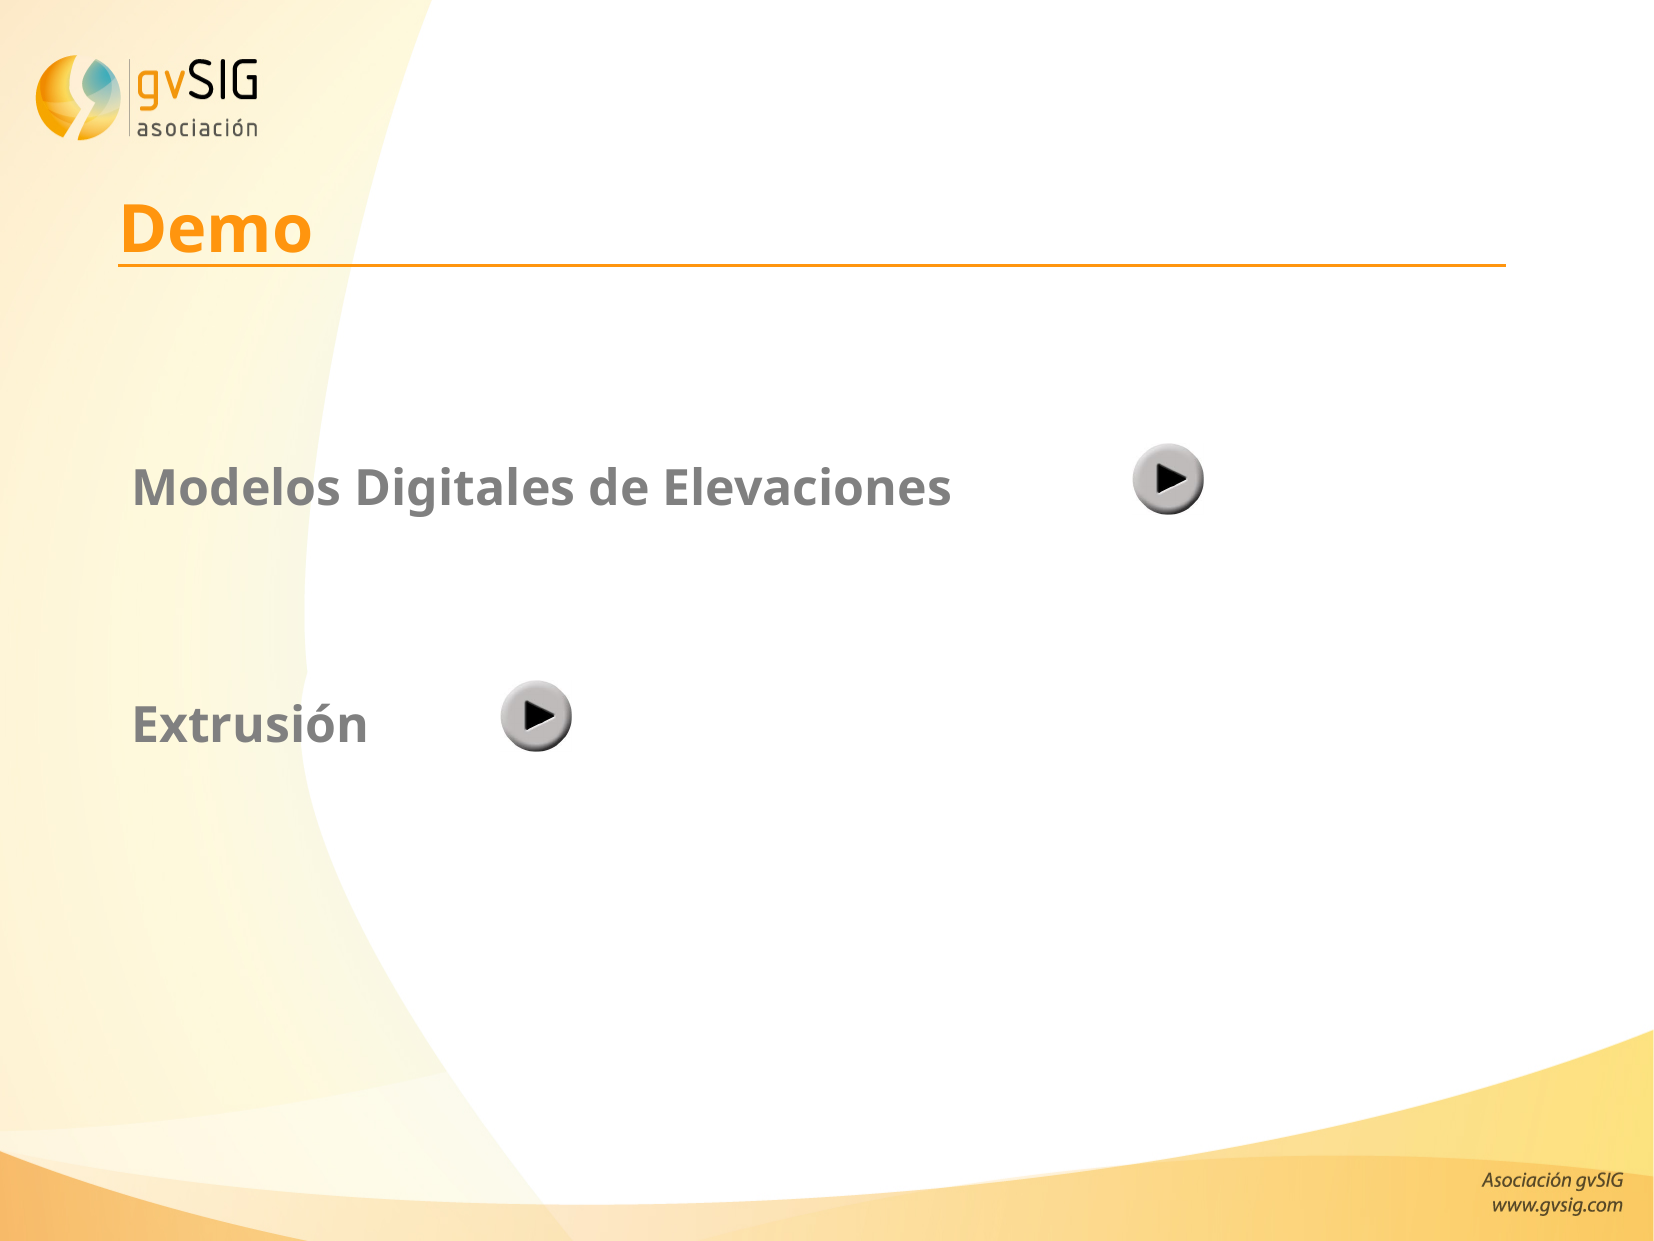

# Demo
 Modelos Digitales de Elevaciones
 Extrusión